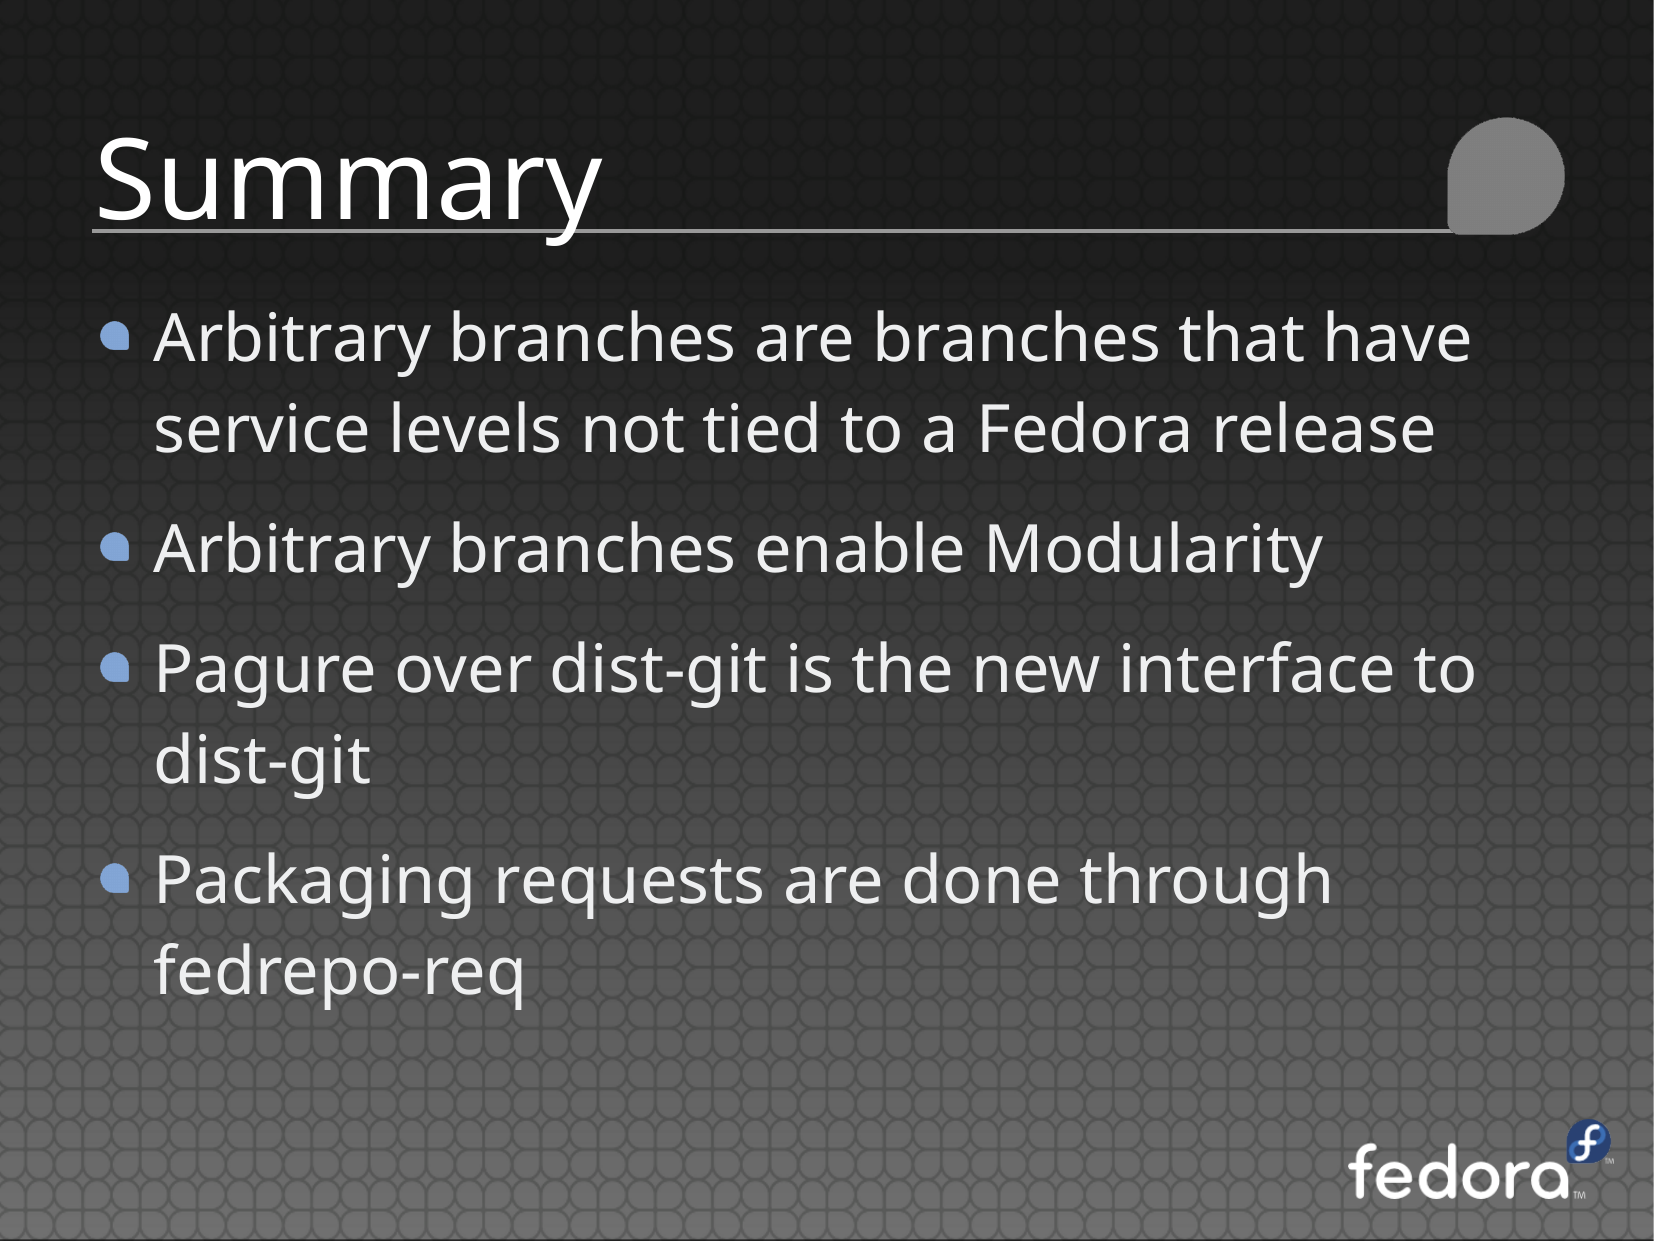

Summary
# Arbitrary branches are branches that have service levels not tied to a Fedora release
Arbitrary branches enable Modularity
Pagure over dist-git is the new interface to dist-git
Packaging requests are done through fedrepo-req